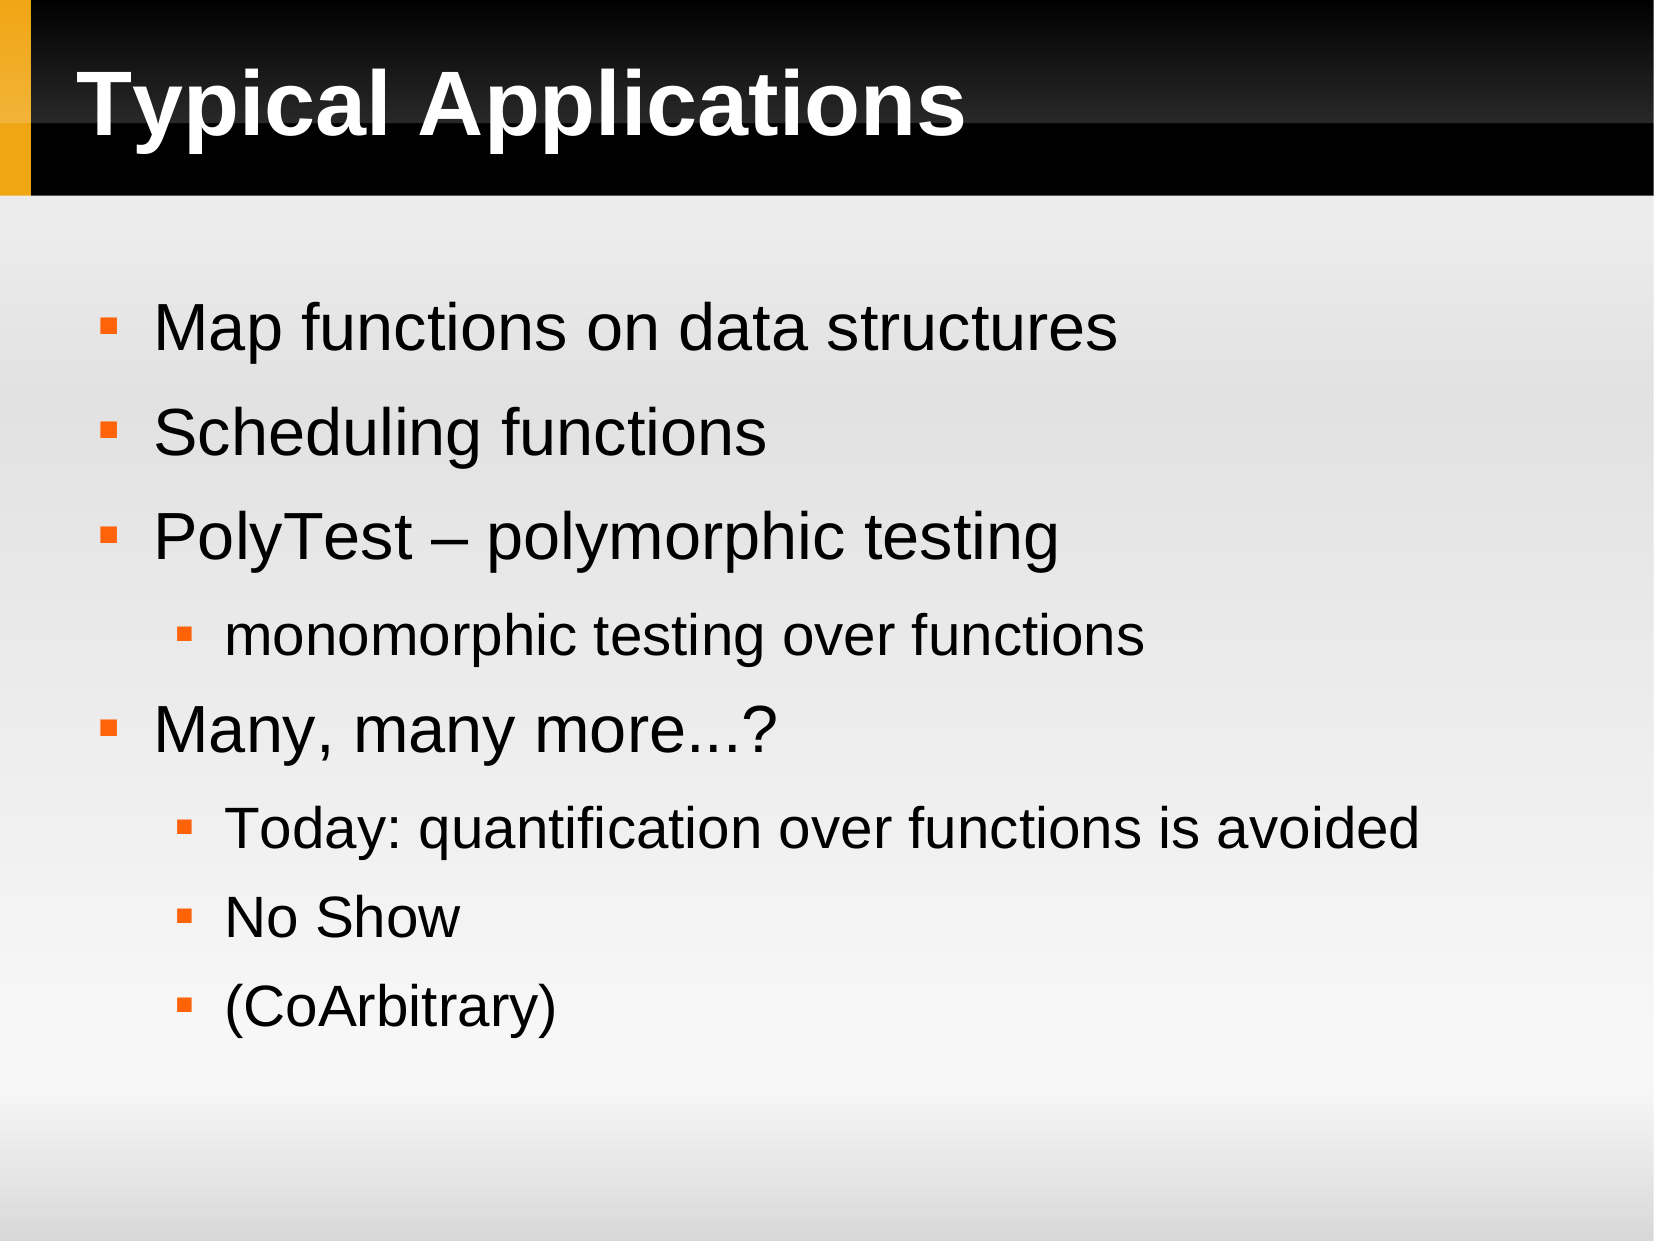

# Typical Applications
Map functions on data structures
Scheduling functions
PolyTest – polymorphic testing
monomorphic testing over functions
Many, many more...?
Today: quantification over functions is avoided
No Show
(CoArbitrary)